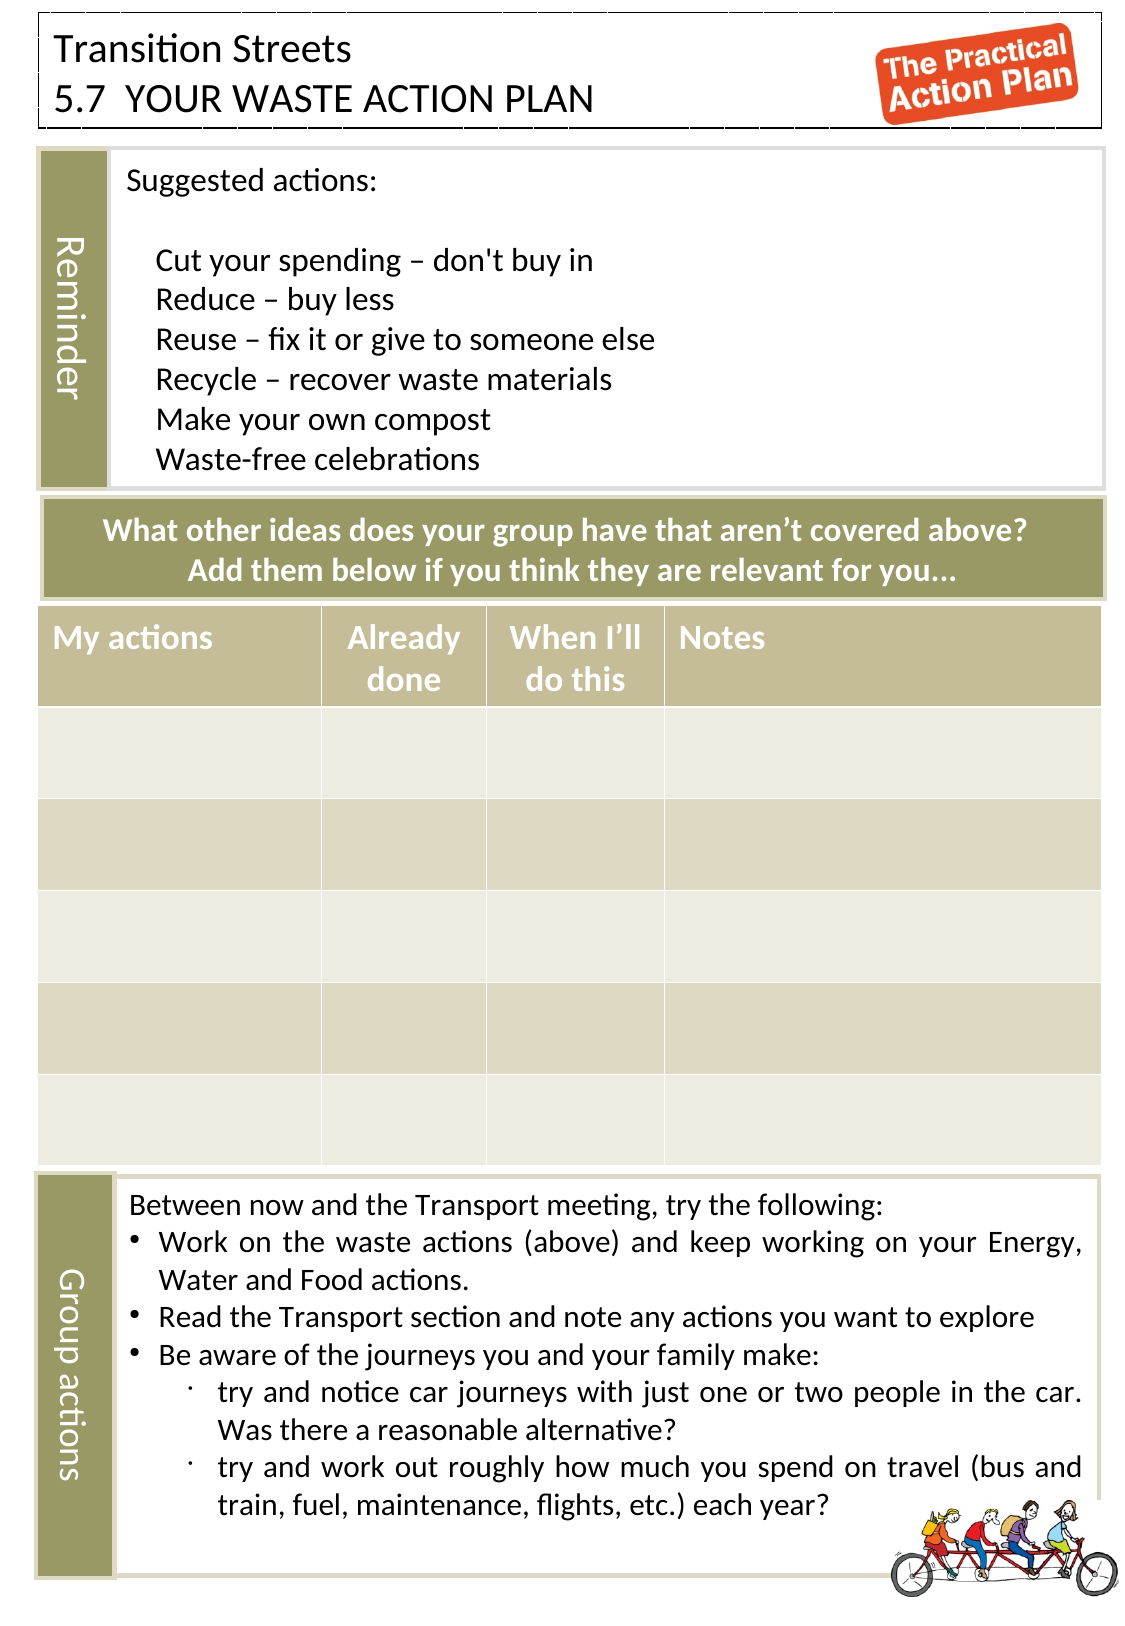

Transition Streets
5.7 YOUR WASTE ACTION PLAN
Suggested actions:
Cut your spending – don't buy in
Reduce – buy less
Reuse – fix it or give to someone else
Recycle – recover waste materials
Make your own compost
Waste-free celebrations
Reminder
What other ideas does your group have that aren’t covered above?
Add them below if you think they are relevant for you...
| My actions | Already done | When I’ll do this | Notes |
| --- | --- | --- | --- |
| | | | |
| | | | |
| | | | |
| | | | |
| | | | |
Group actions
Between now and the Transport meeting, try the following:
Work on the waste actions (above) and keep working on your Energy, Water and Food actions.
Read the Transport section and note any actions you want to explore
Be aware of the journeys you and your family make:
try and notice car journeys with just one or two people in the car. Was there a reasonable alternative?
try and work out roughly how much you spend on travel (bus and train, fuel, maintenance, flights, etc.) each year?